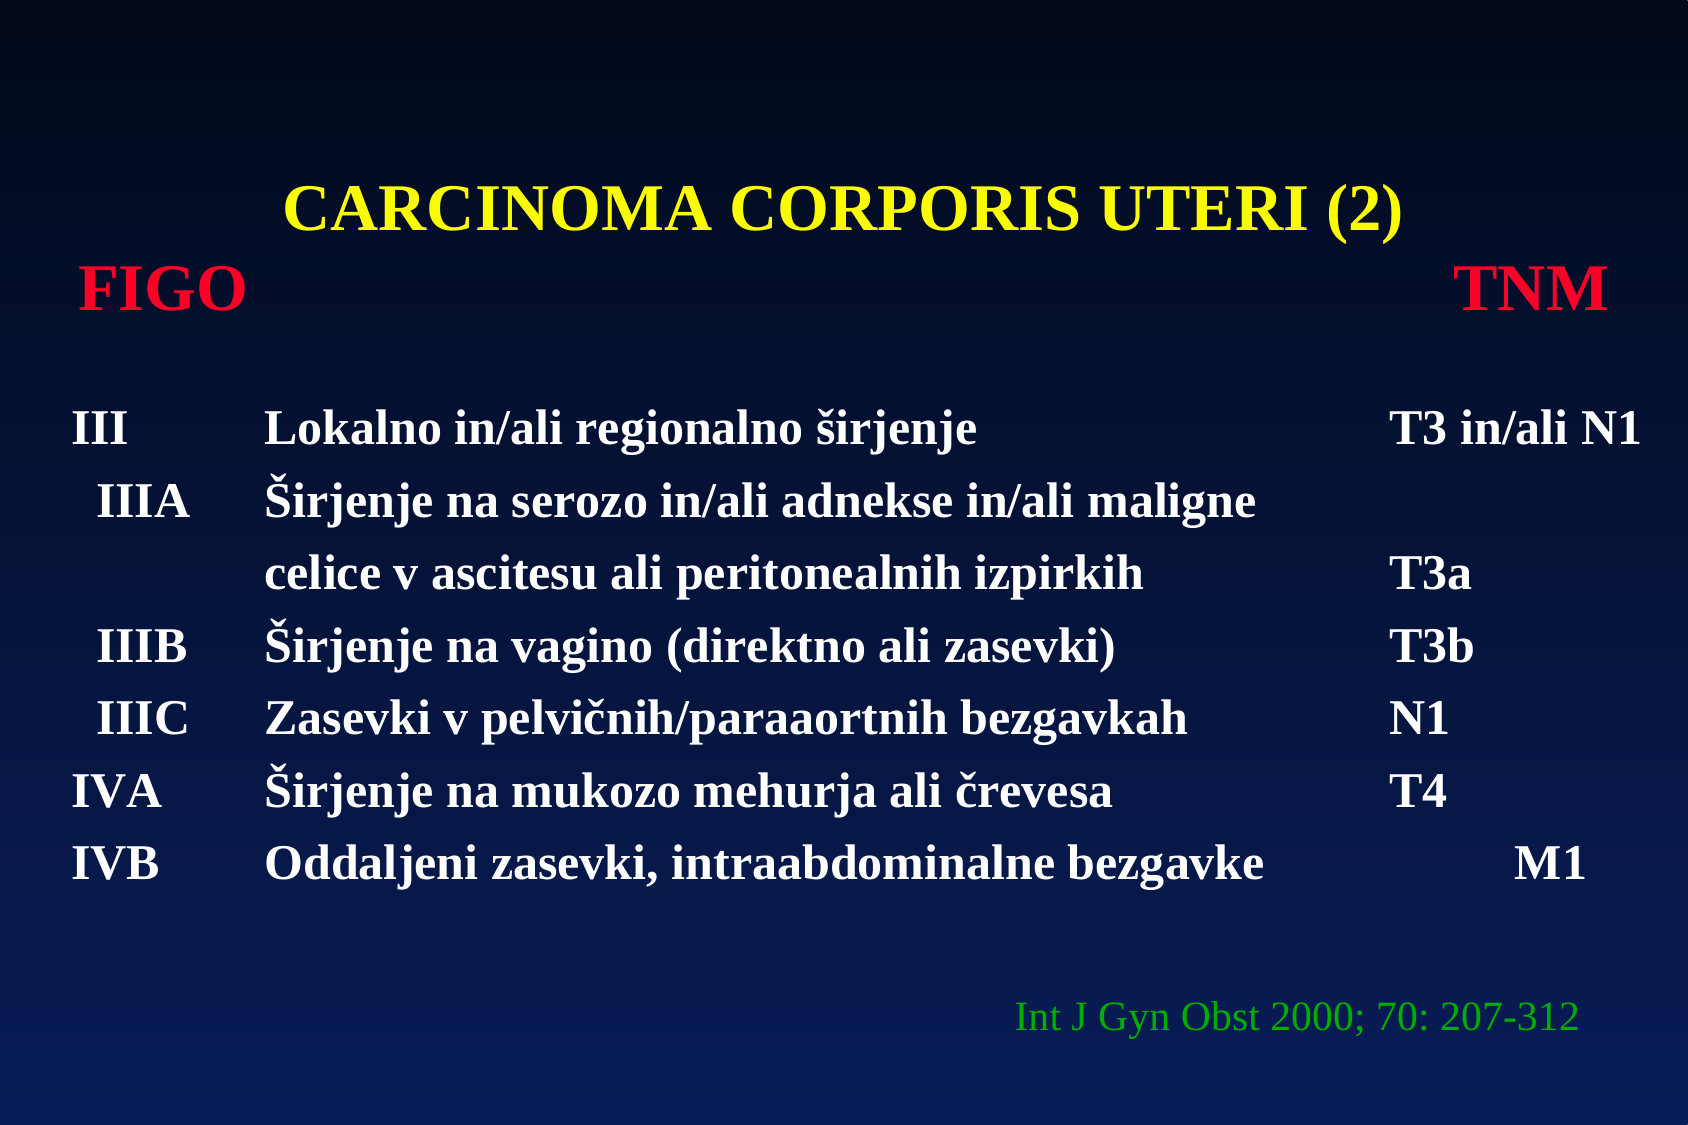

# CARCINOMA CORPORIS UTERI (2) FIGO										TNM
	III		Lokalno in/ali regionalno širjenje 				T3 in/ali N1
	 IIIA	Širjenje na serozo in/ali adnekse in/ali maligne
			celice v ascitesu ali peritonealnih izpirkih 		T3a
	 IIIB	Širjenje na vagino (direktno ali zasevki)			T3b
	 IIIC	Zasevki v pelvičnih/paraaortnih bezgavkah		N1
	IVA	Širjenje na mukozo mehurja ali črevesa			T4
	IVB	Oddaljeni zasevki, intraabdominalne bezgavke		M1
									Int J Gyn Obst 2000; 70: 207-312